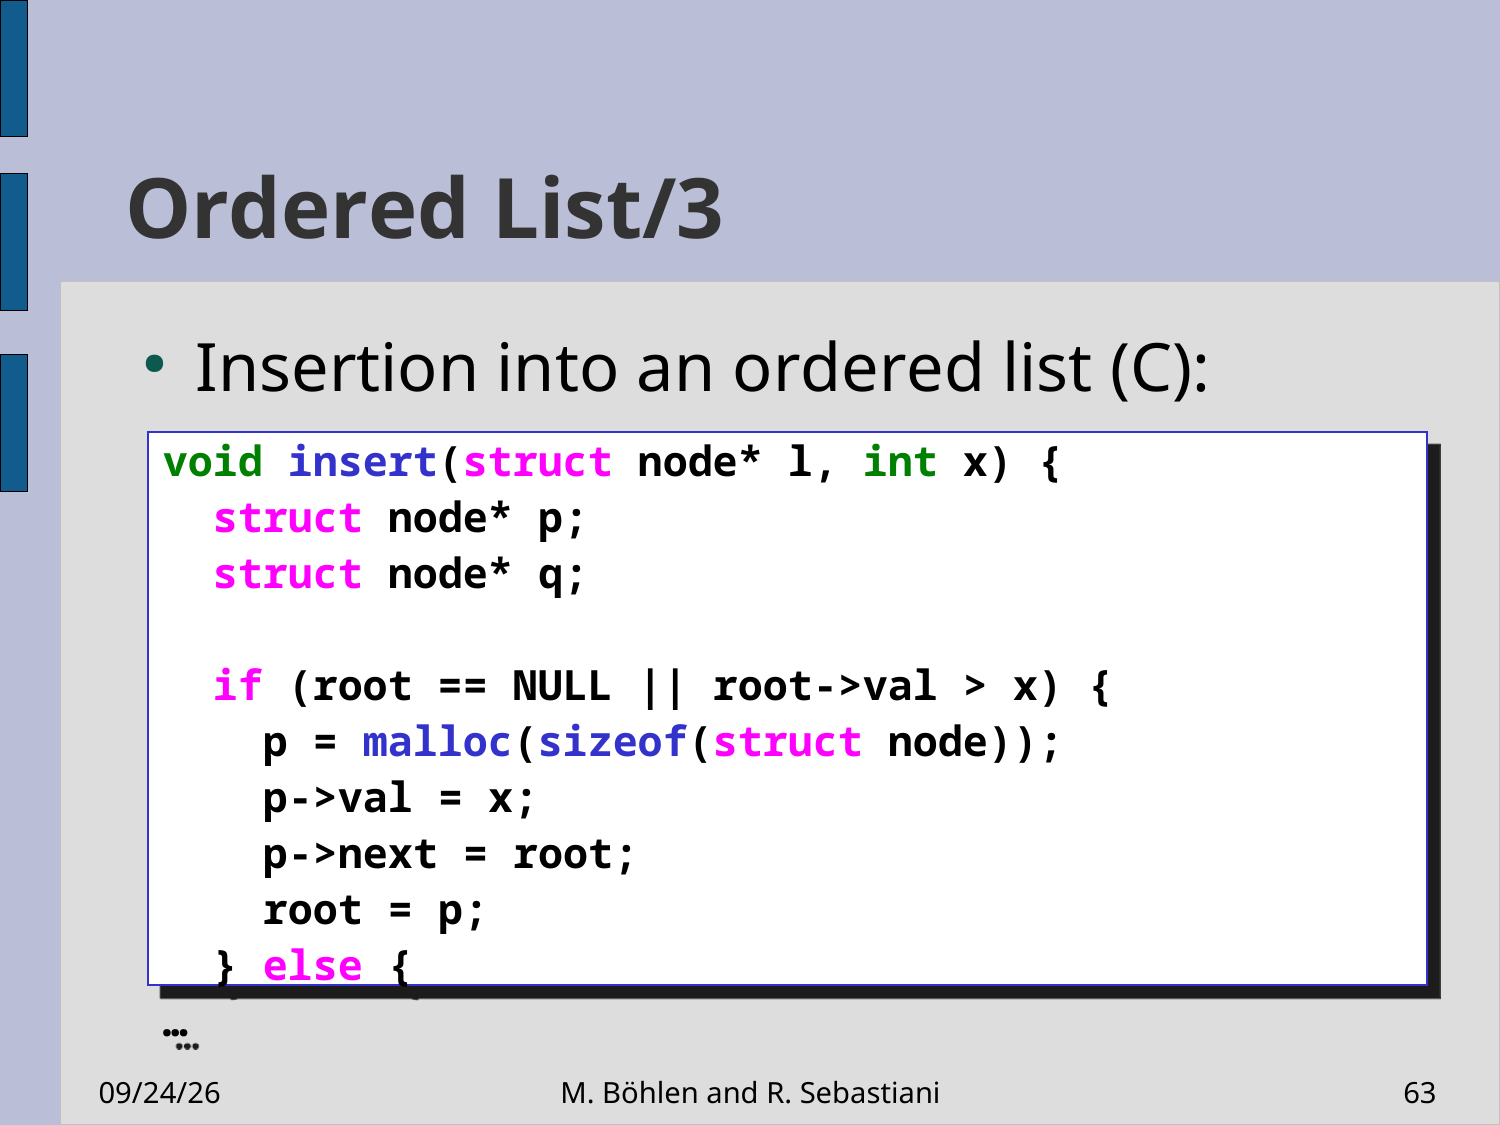

# Ordered List/3
Insertion into an ordered list (C):
void insert(struct node* l, int x) {
 struct node* p;
 struct node* q;
 if (root == NULL || root->val > x) {
 p = malloc(sizeof(struct node));
 p->val = x;
 p->next = root;
 root = p;
 } else {
…
M. Böhlen and R. Sebastiani
63